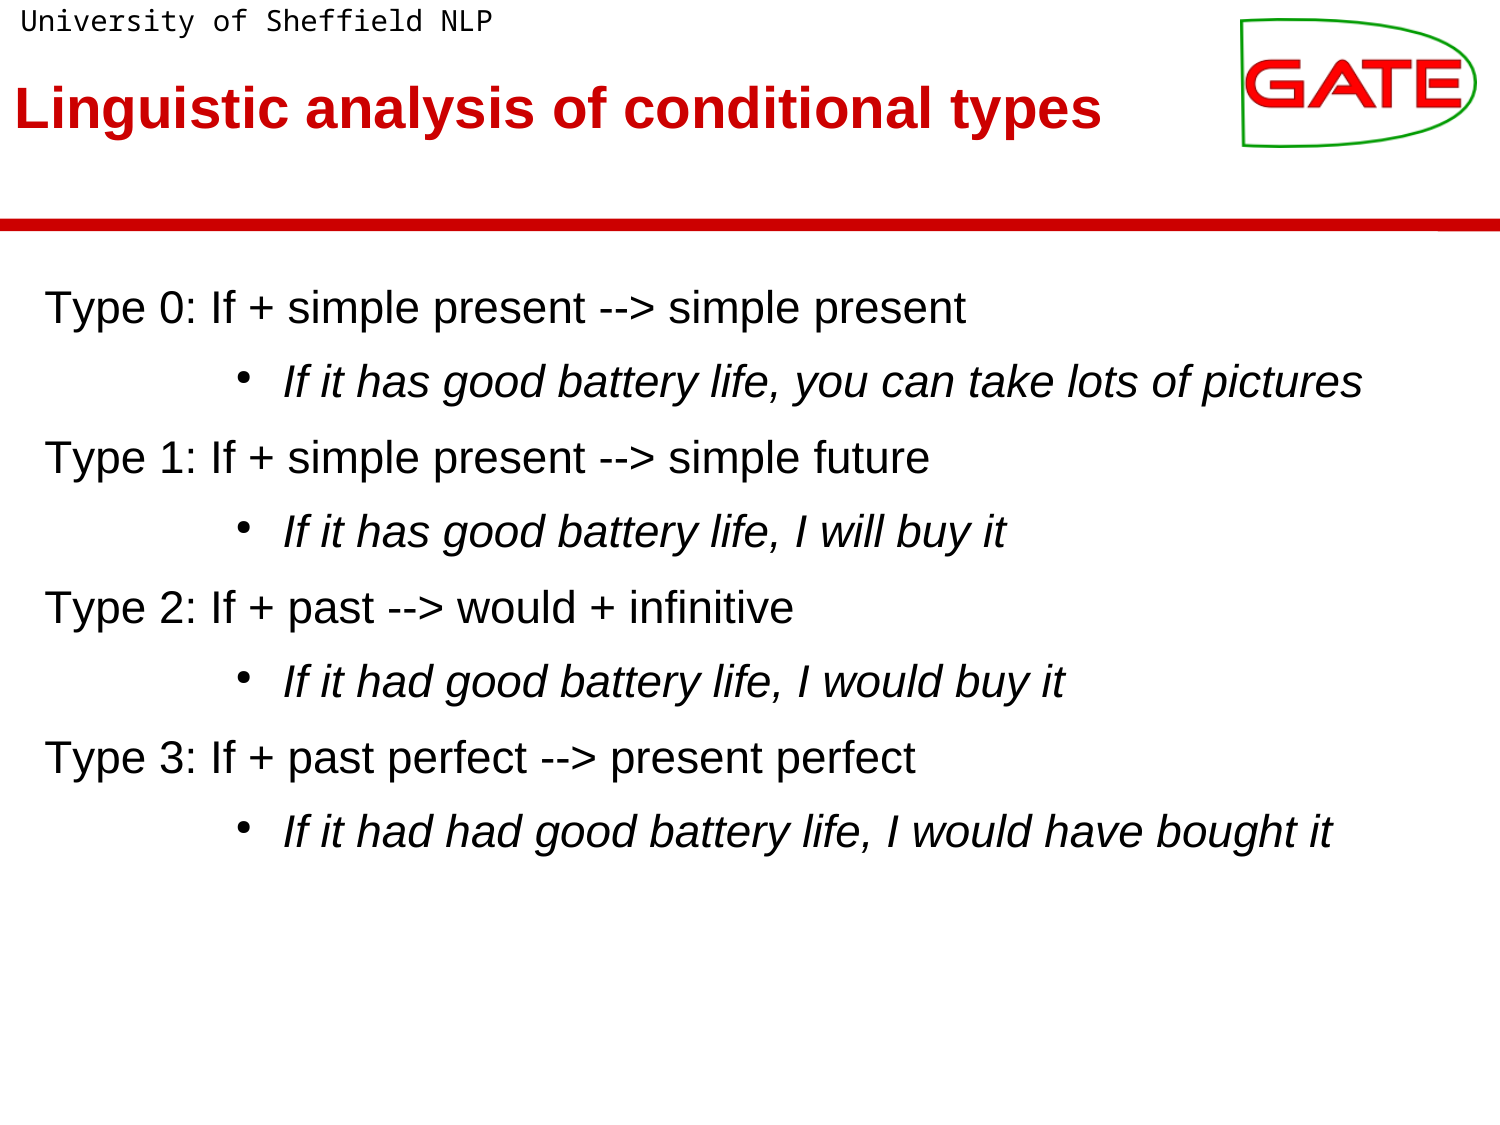

# Linguistic analysis of conditional types
Type 0: If + simple present --> simple present
If it has good battery life, you can take lots of pictures
Type 1: If + simple present --> simple future
If it has good battery life, I will buy it
Type 2: If + past --> would + infinitive
If it had good battery life, I would buy it
Type 3: If + past perfect --> present perfect
If it had had good battery life, I would have bought it